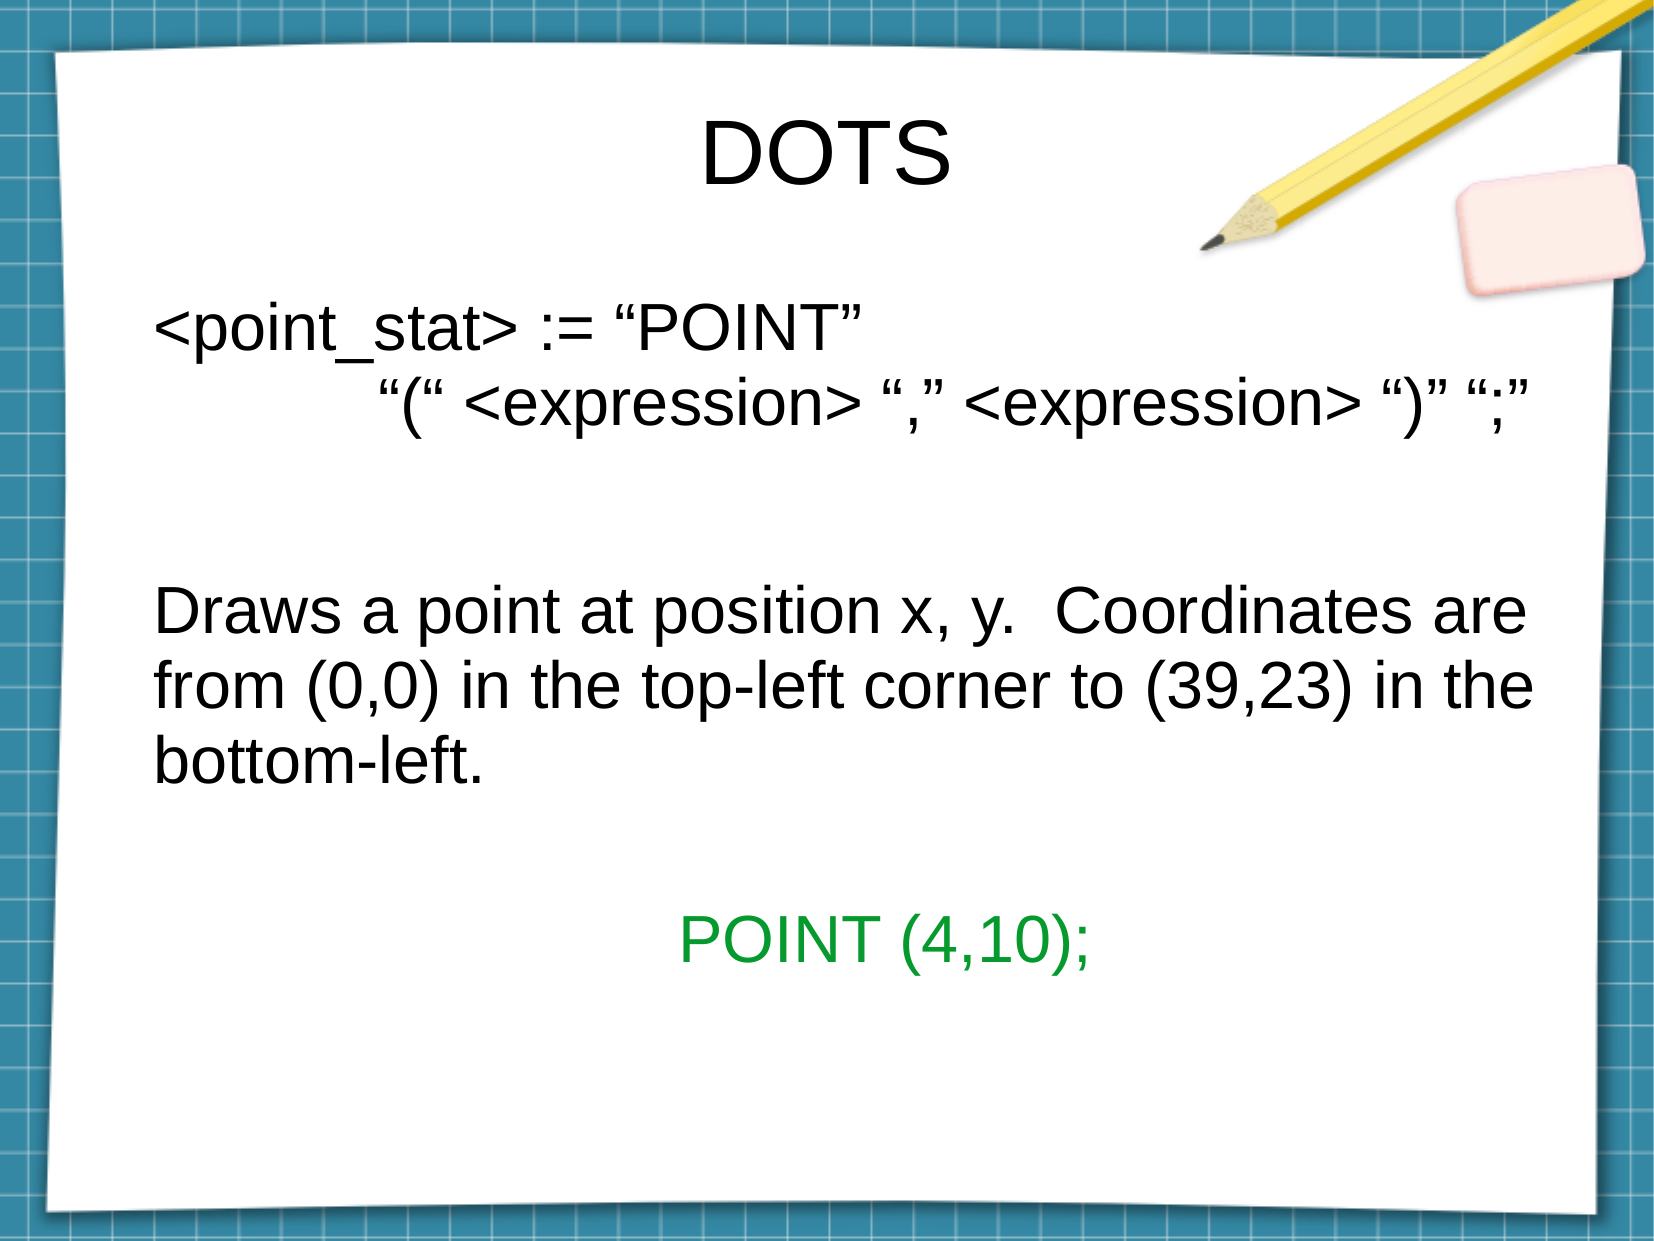

# DOTS
<point_stat> := “POINT”
			“(“ <expression> “,” <expression> “)” “;”
Draws a point at position x, y. Coordinates are from (0,0) in the top-left corner to (39,23) in the bottom-left.
							POINT (4,10);